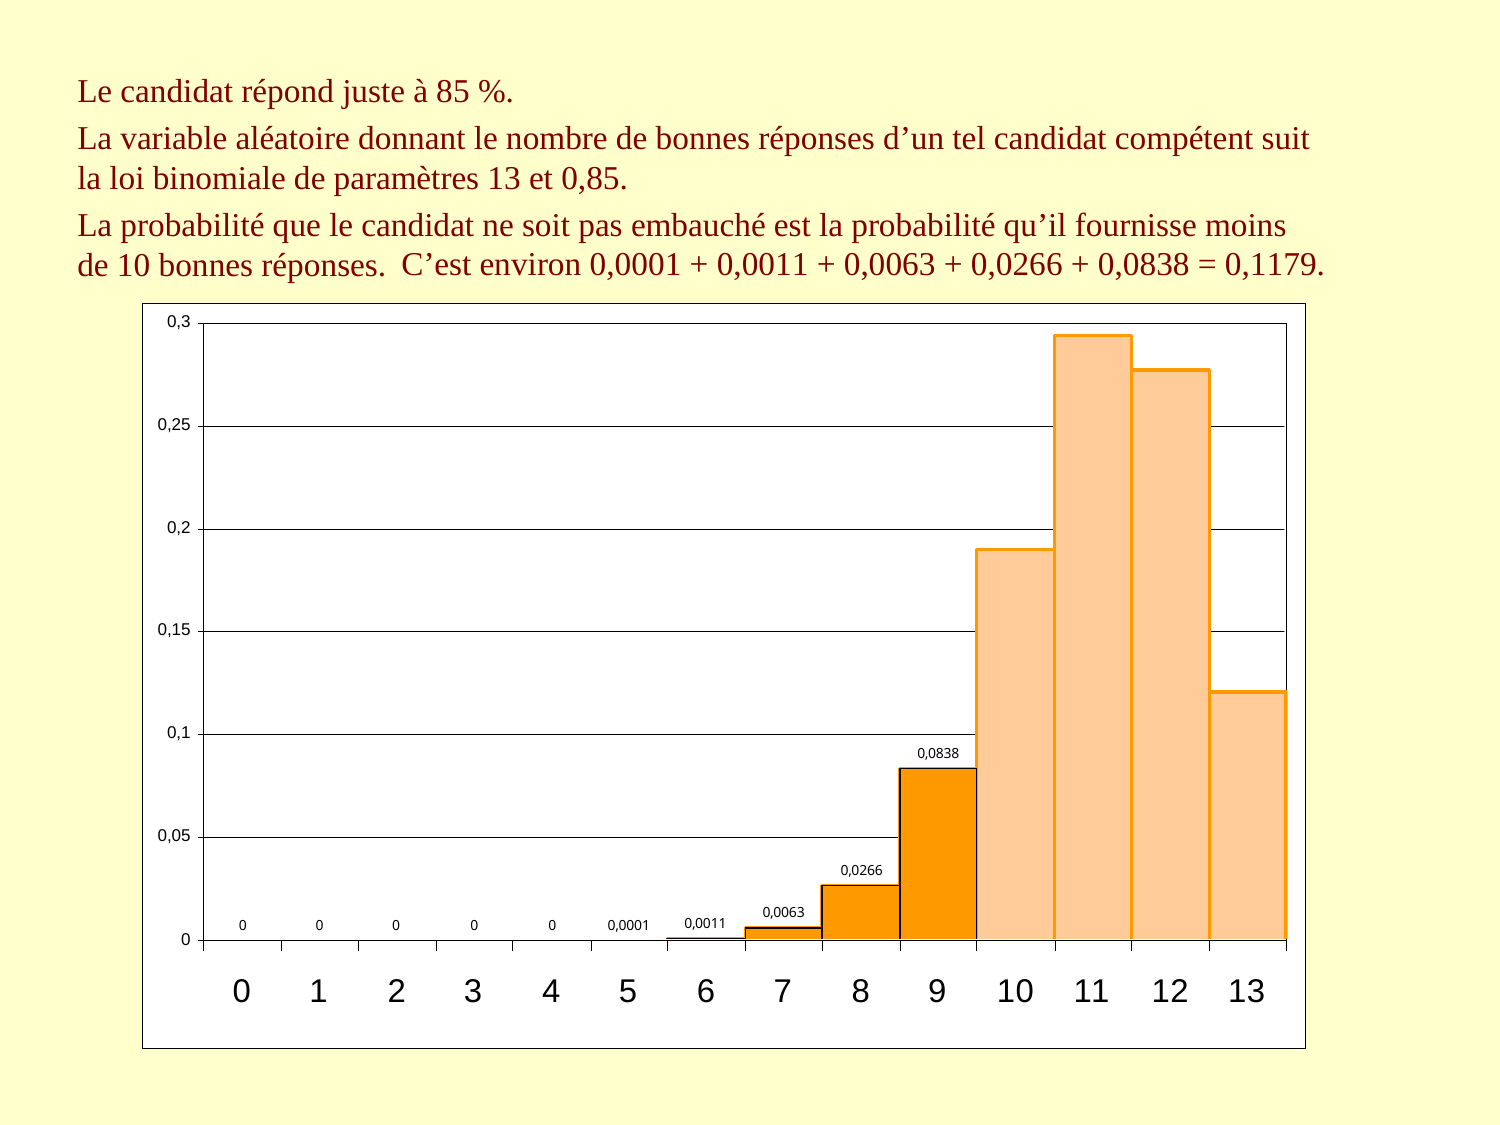

# Le candidat répond juste à 85 %.
La variable aléatoire donnant le nombre de bonnes réponses d’un tel candidat compétent suit la loi binomiale de paramètres 13 et 0,85.
C’est environ 0,0001 + 0,0011 + 0,0063 + 0,0266 + 0,0838 = 0,1179.
La probabilité que le candidat ne soit pas embauché est la probabilité qu’il fournisse moins de 10 bonnes réponses.